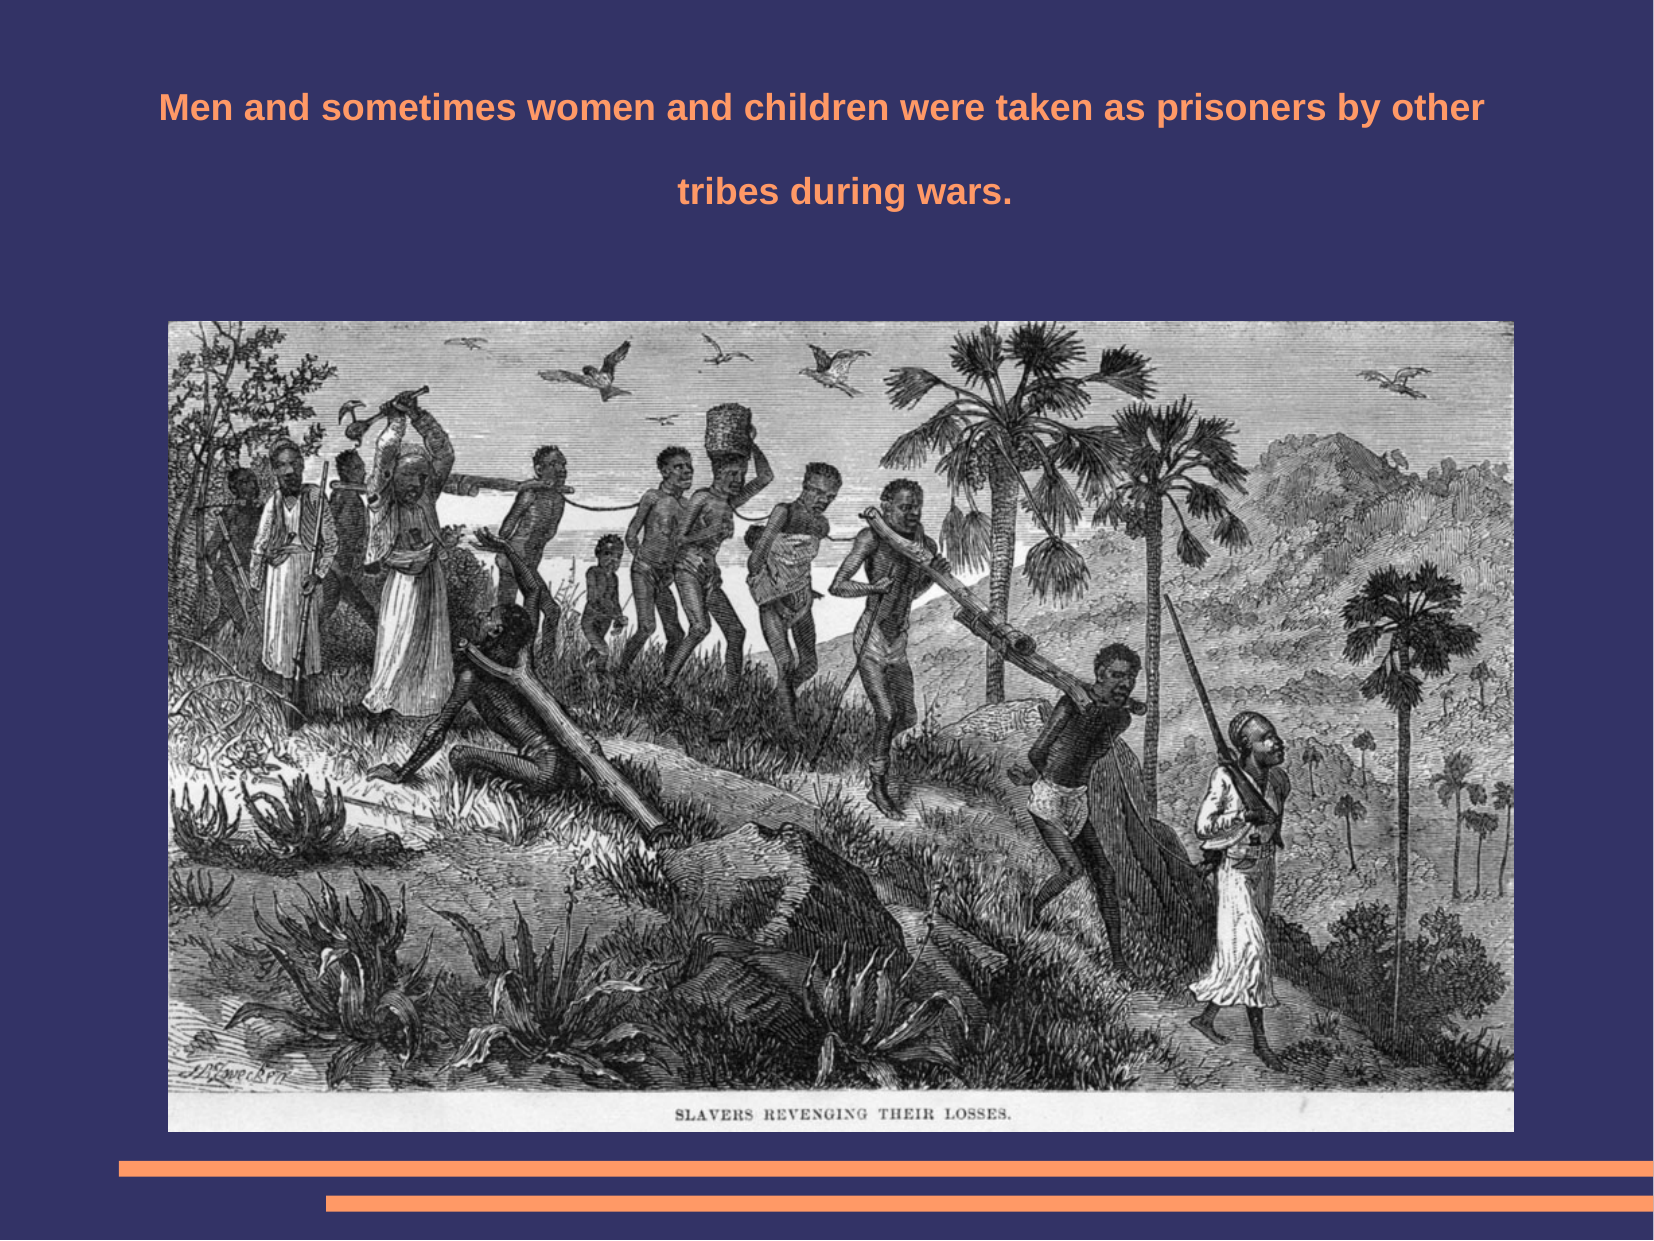

# Men and sometimes women and children were taken as prisoners by other tribes during wars.